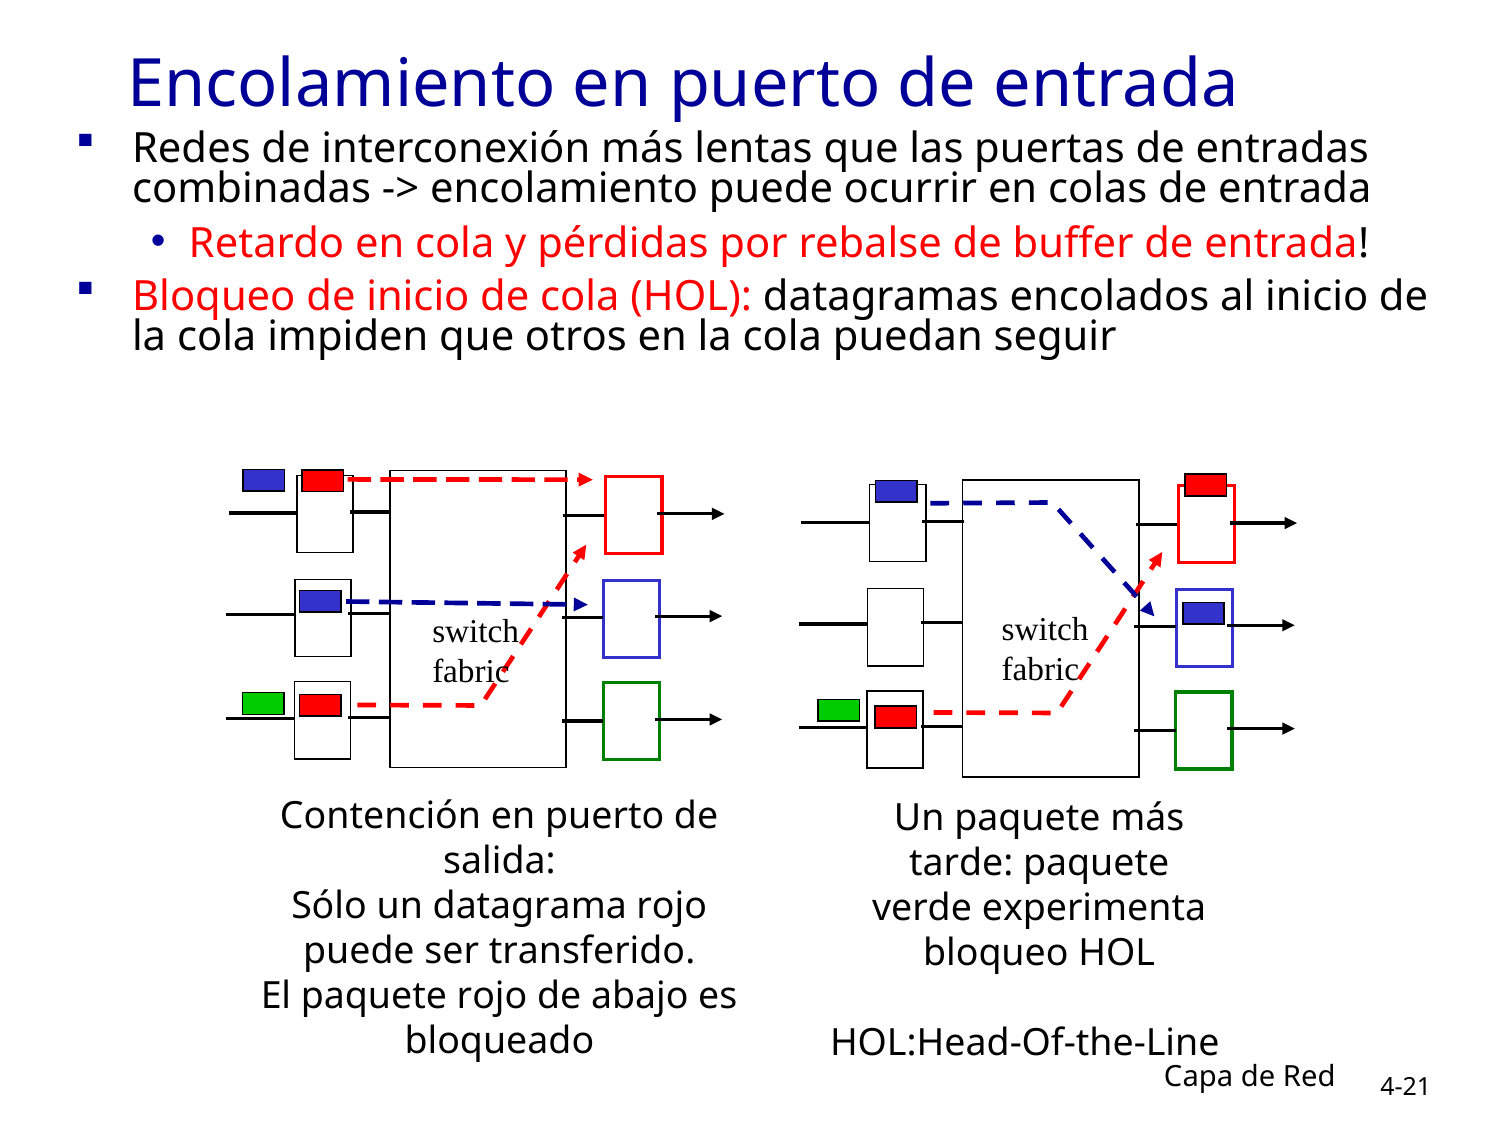

# Encolamiento en puerto de entrada
Redes de interconexión más lentas que las puertas de entradas combinadas -> encolamiento puede ocurrir en colas de entrada
Retardo en cola y pérdidas por rebalse de buffer de entrada!
Bloqueo de inicio de cola (HOL): datagramas encolados al inicio de la cola impiden que otros en la cola puedan seguir
switch
fabric
Un paquete más tarde: paquete verde experimenta bloqueo HOL
switch
fabric
Contención en puerto de salida:
Sólo un datagrama rojo puede ser transferido.
El paquete rojo de abajo es bloqueado
HOL:Head-Of-the-Line
21